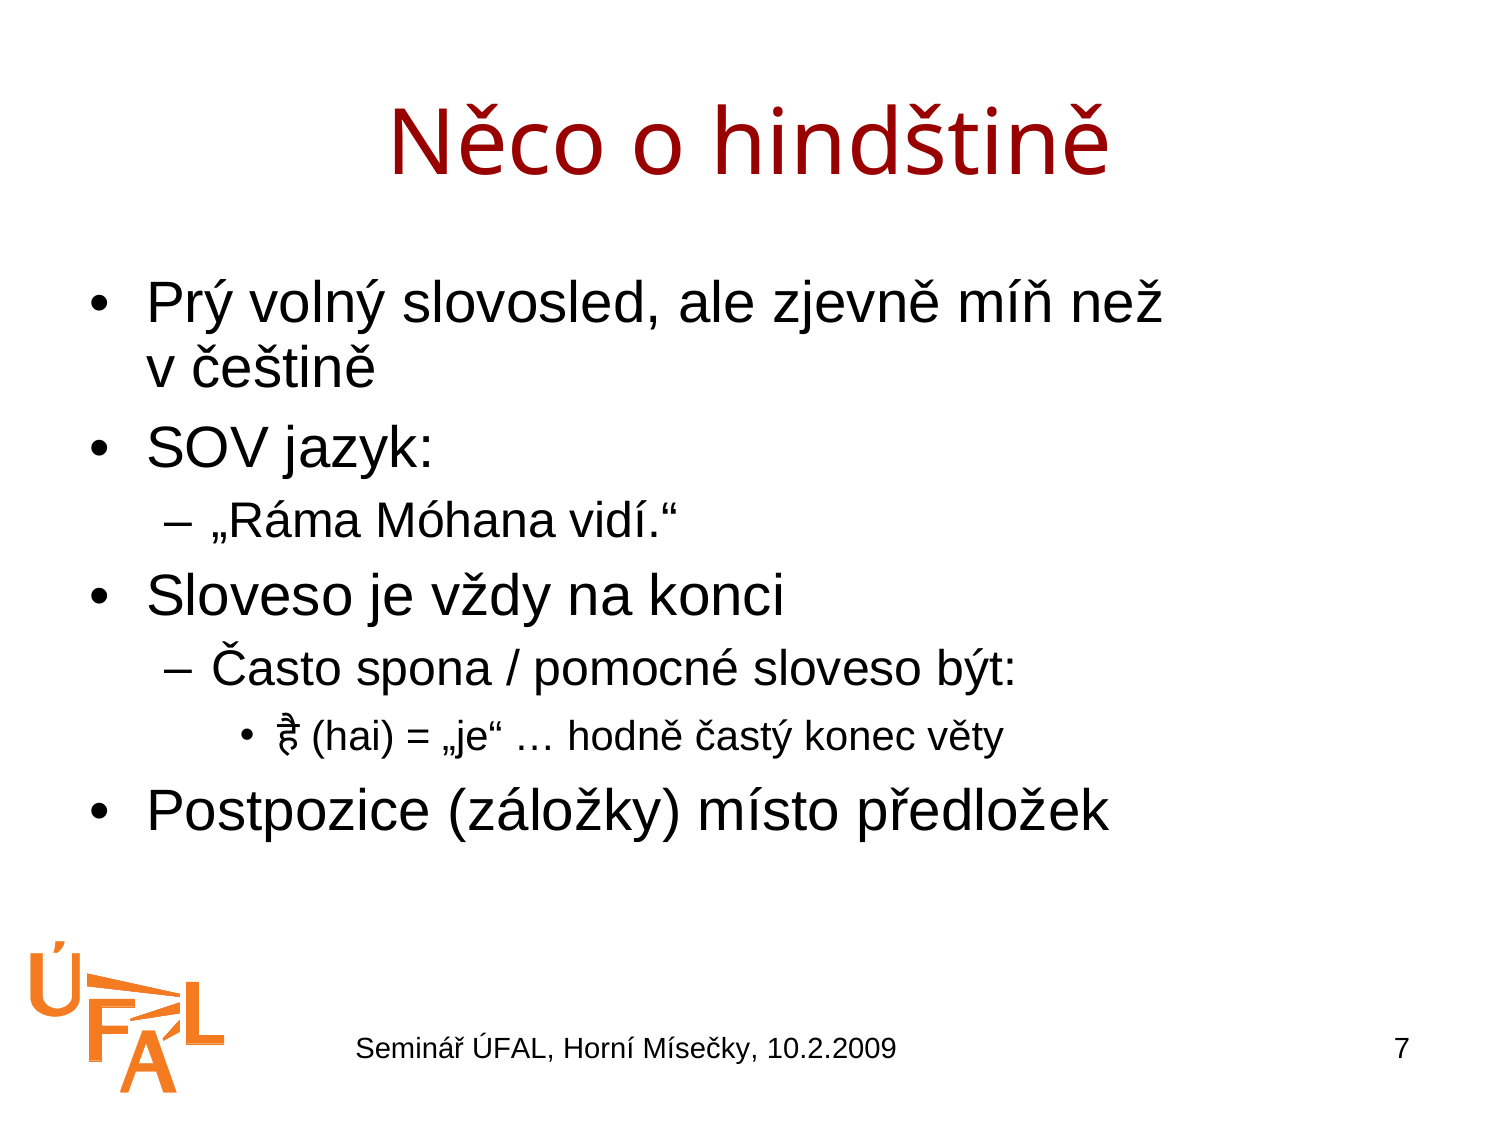

# Něco o hindštině
Prý volný slovosled, ale zjevně míň než v češtině
SOV jazyk:
„Ráma Móhana vidí.“
Sloveso je vždy na konci
Často spona / pomocné sloveso být:
है (hai) = „je“ … hodně častý konec věty
Postpozice (záložky) místo předložek
Seminář ÚFAL, Horní Mísečky, 10.2.2009
7